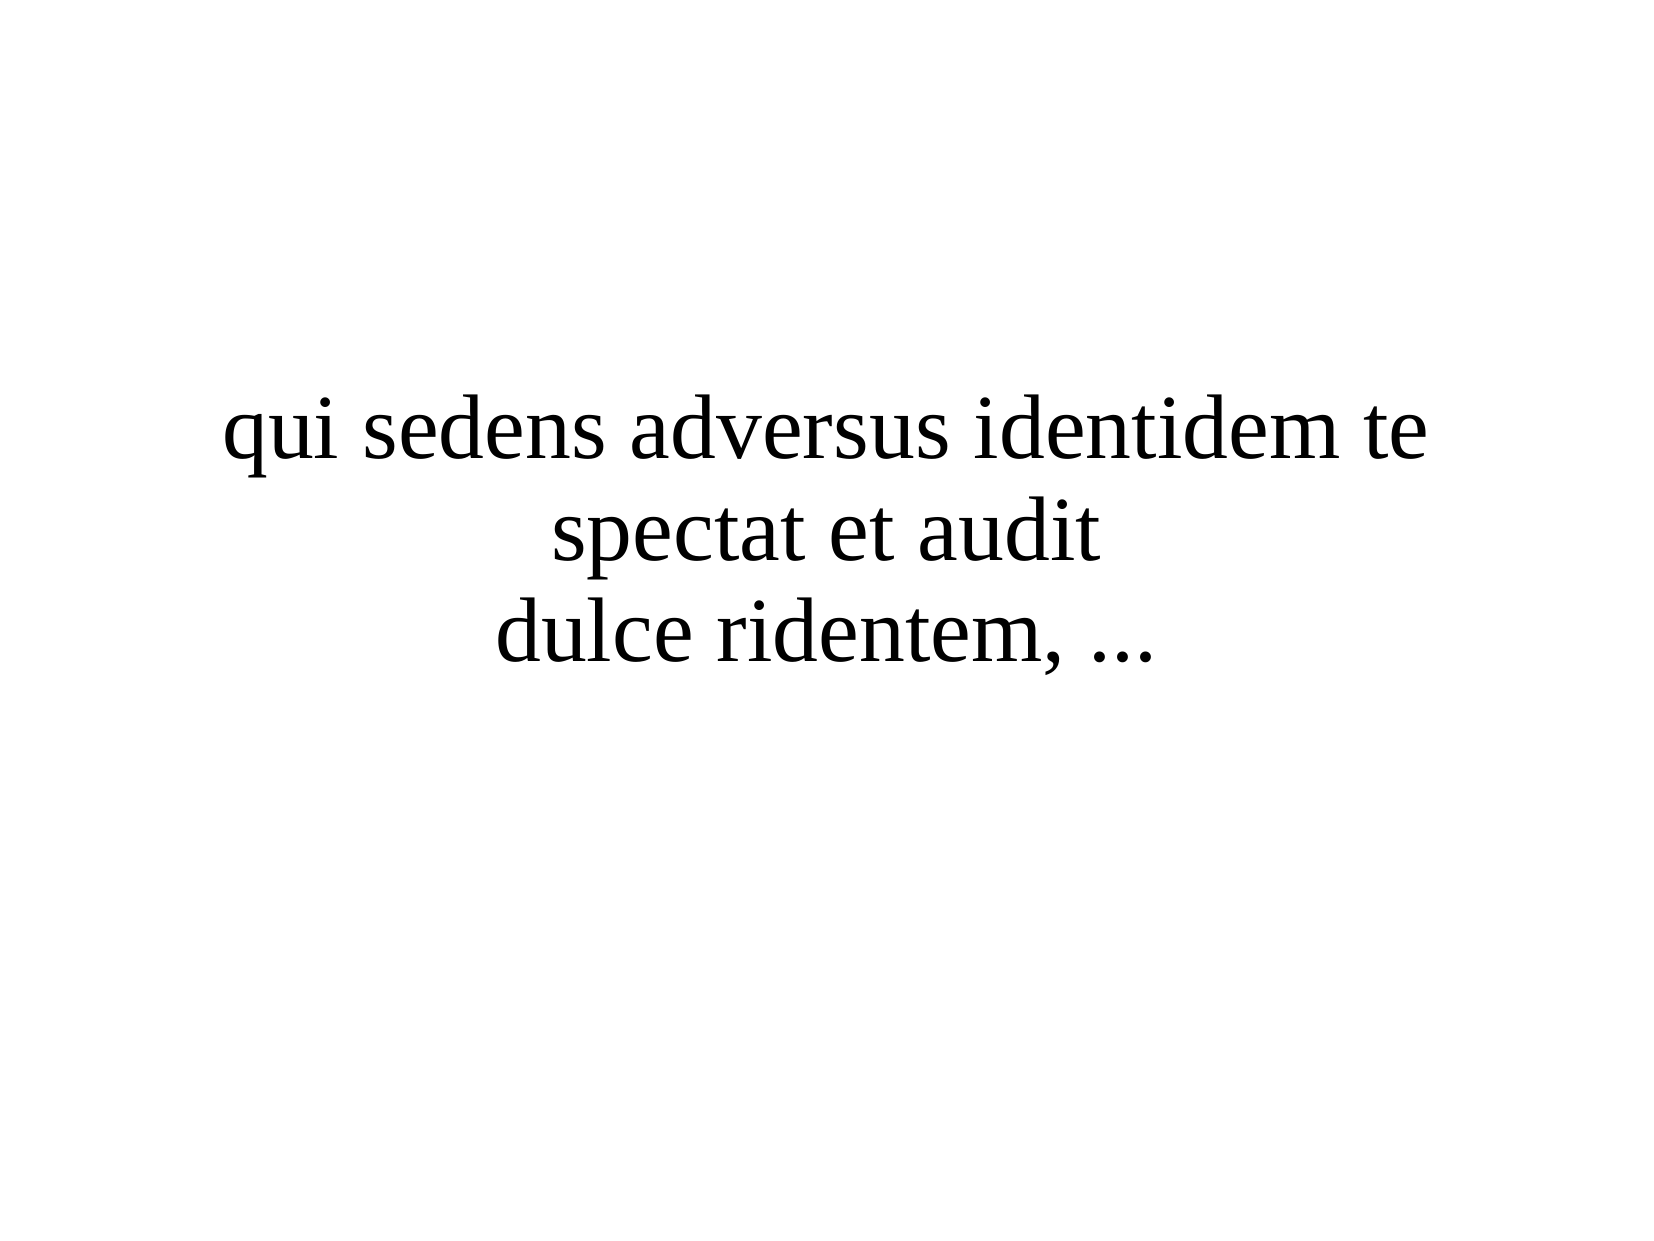

# qui sedens adversus identidem te
spectat et audit
dulce ridentem, ...